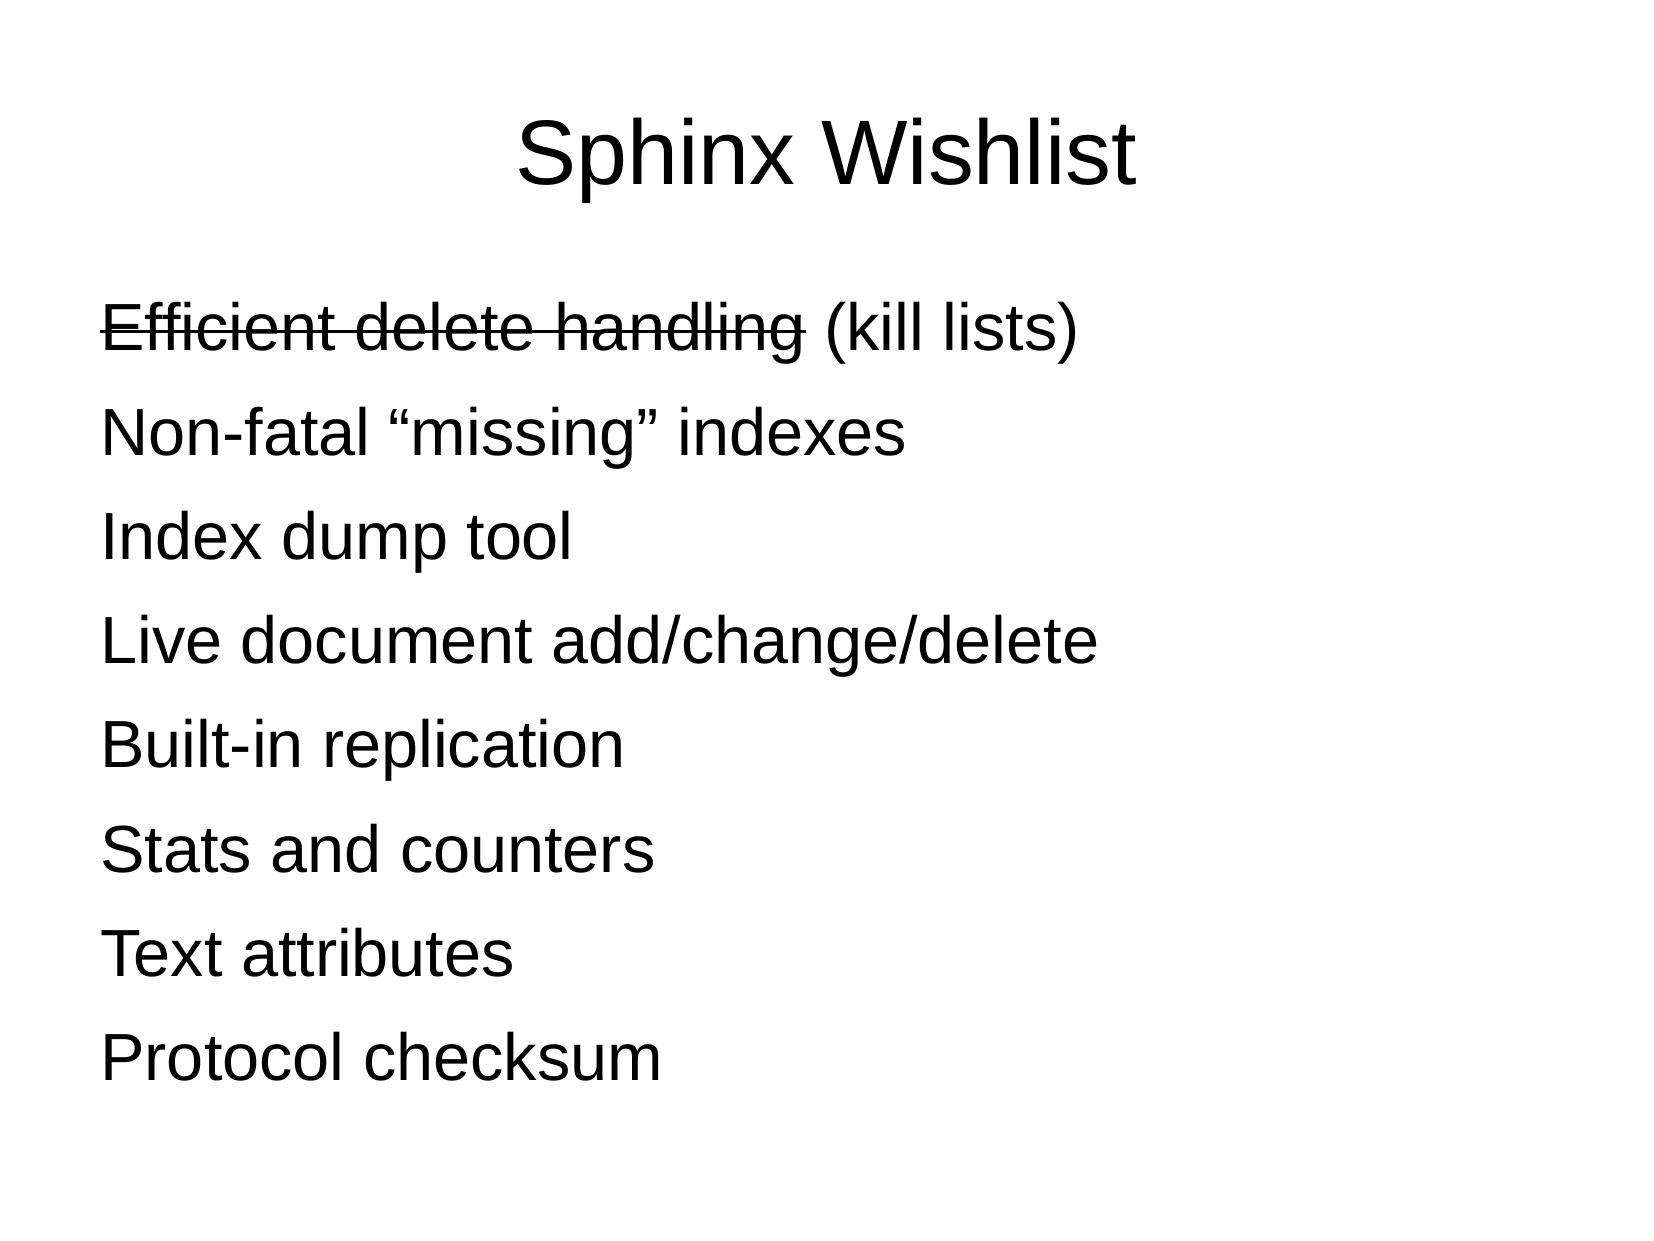

# Sphinx Wishlist
Efficient delete handling (kill lists)
Non-fatal “missing” indexes
Index dump tool
Live document add/change/delete
Built-in replication
Stats and counters
Text attributes
Protocol checksum